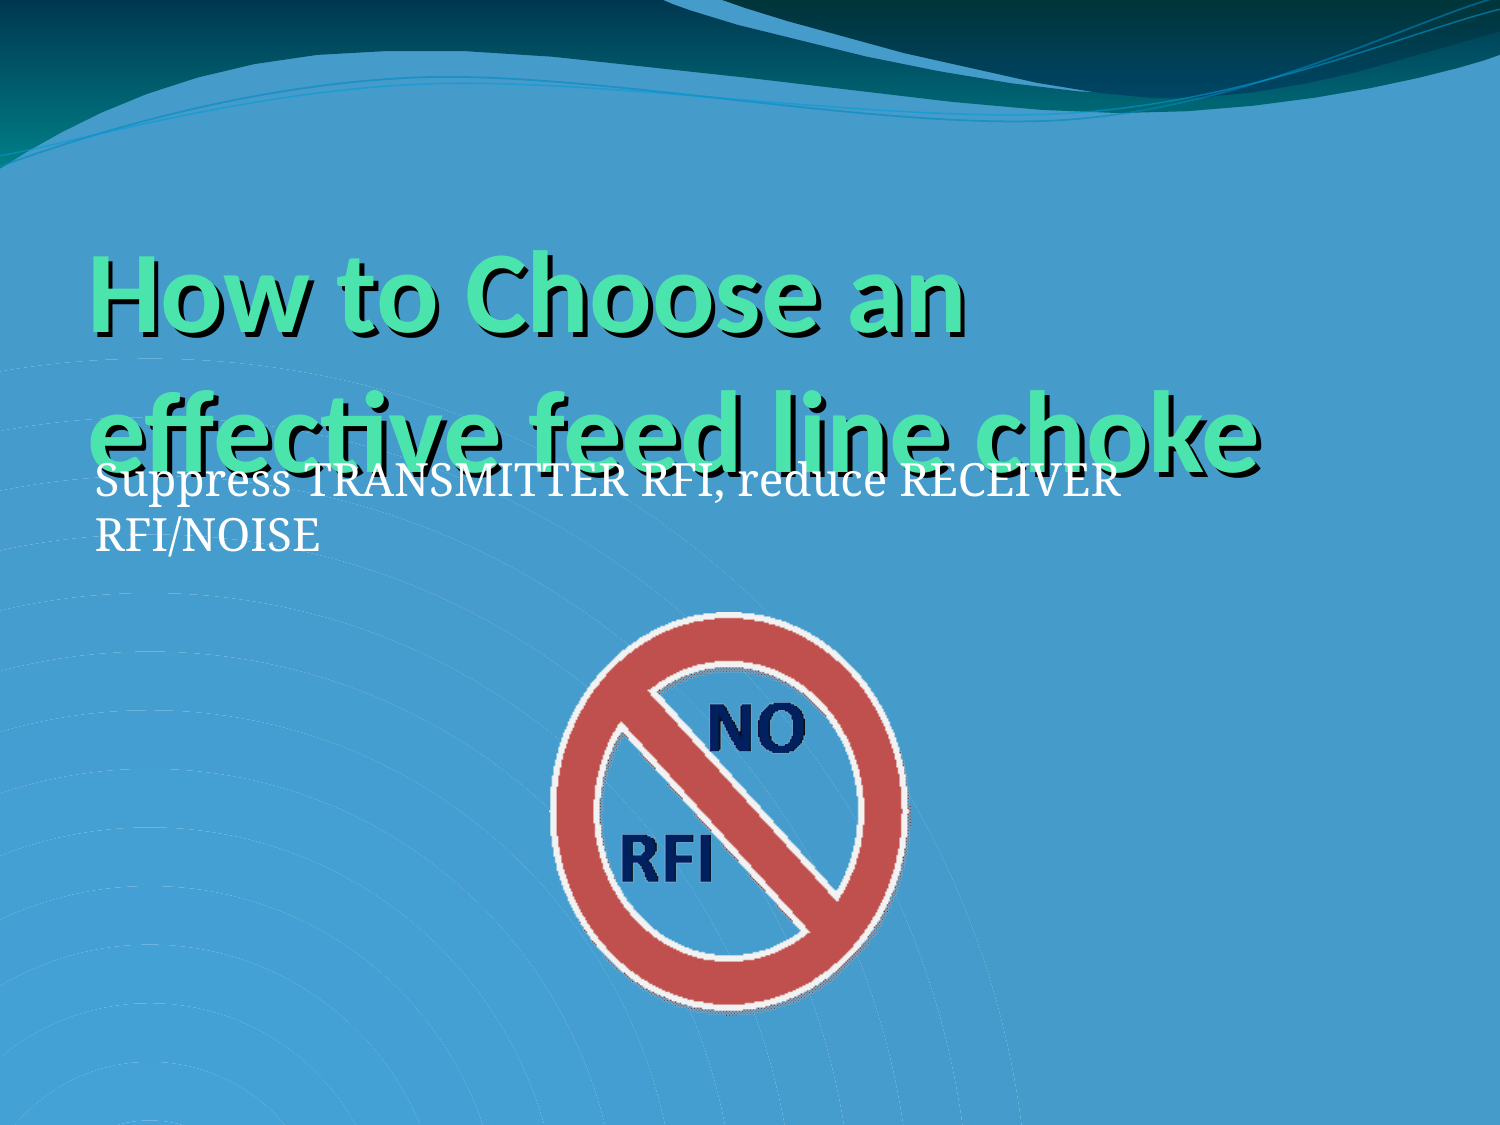

# How to Choose an effective feed line choke
Suppress TRANSMITTER RFI, reduce RECEIVER RFI/NOISE